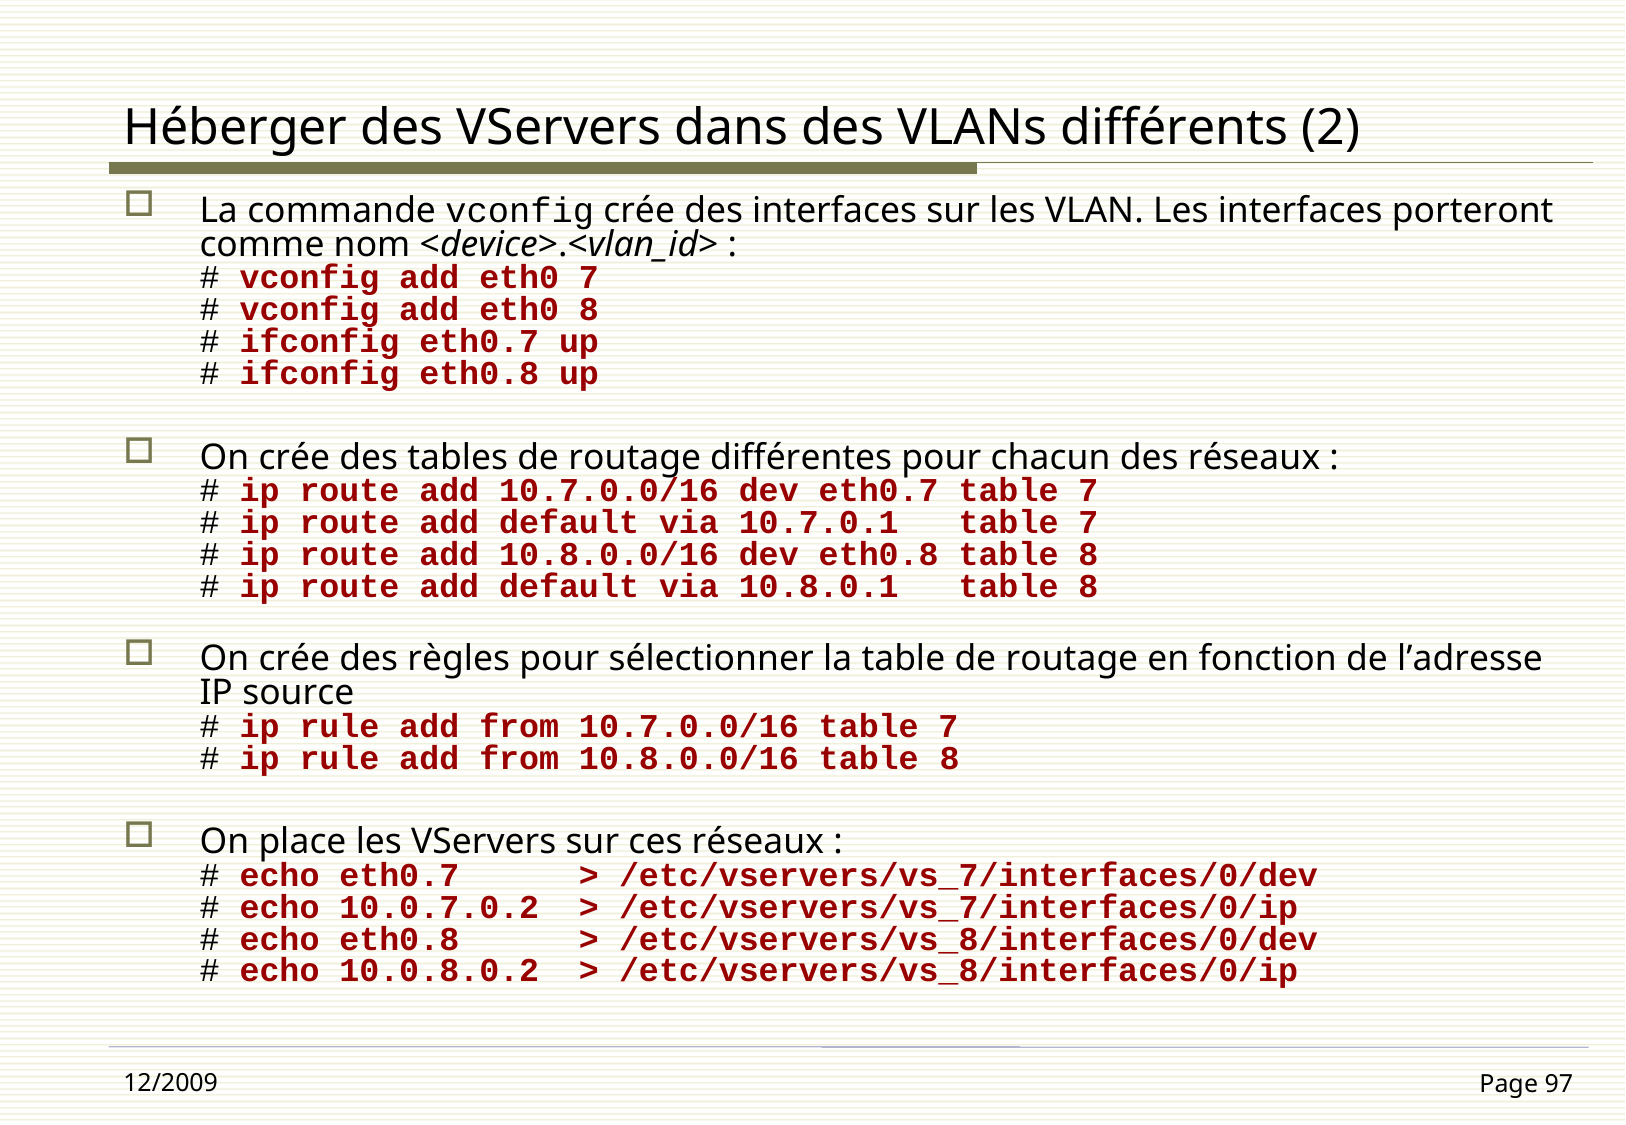

# Héberger des VServers dans des VLANs différents (2)‏
La commande vconfig crée des interfaces sur les VLAN. Les interfaces porteront comme nom <device>.<vlan_id> :
# vconfig add eth0 7
# vconfig add eth0 8
# ifconfig eth0.7 up
# ifconfig eth0.8 up
On crée des tables de routage différentes pour chacun des réseaux :
# ip route add 10.7.0.0/16 dev eth0.7 table 7
# ip route add default via 10.7.0.1 table 7
# ip route add 10.8.0.0/16 dev eth0.8 table 8
# ip route add default via 10.8.0.1 table 8
On crée des règles pour sélectionner la table de routage en fonction de l’adresse IP source
# ip rule add from 10.7.0.0/16 table 7
# ip rule add from 10.8.0.0/16 table 8
On place les VServers sur ces réseaux :
# echo eth0.7 > /etc/vservers/vs_7/interfaces/0/dev
# echo 10.0.7.0.2 > /etc/vservers/vs_7/interfaces/0/ip
# echo eth0.8 > /etc/vservers/vs_8/interfaces/0/dev
# echo 10.0.8.0.2 > /etc/vservers/vs_8/interfaces/0/ip
97